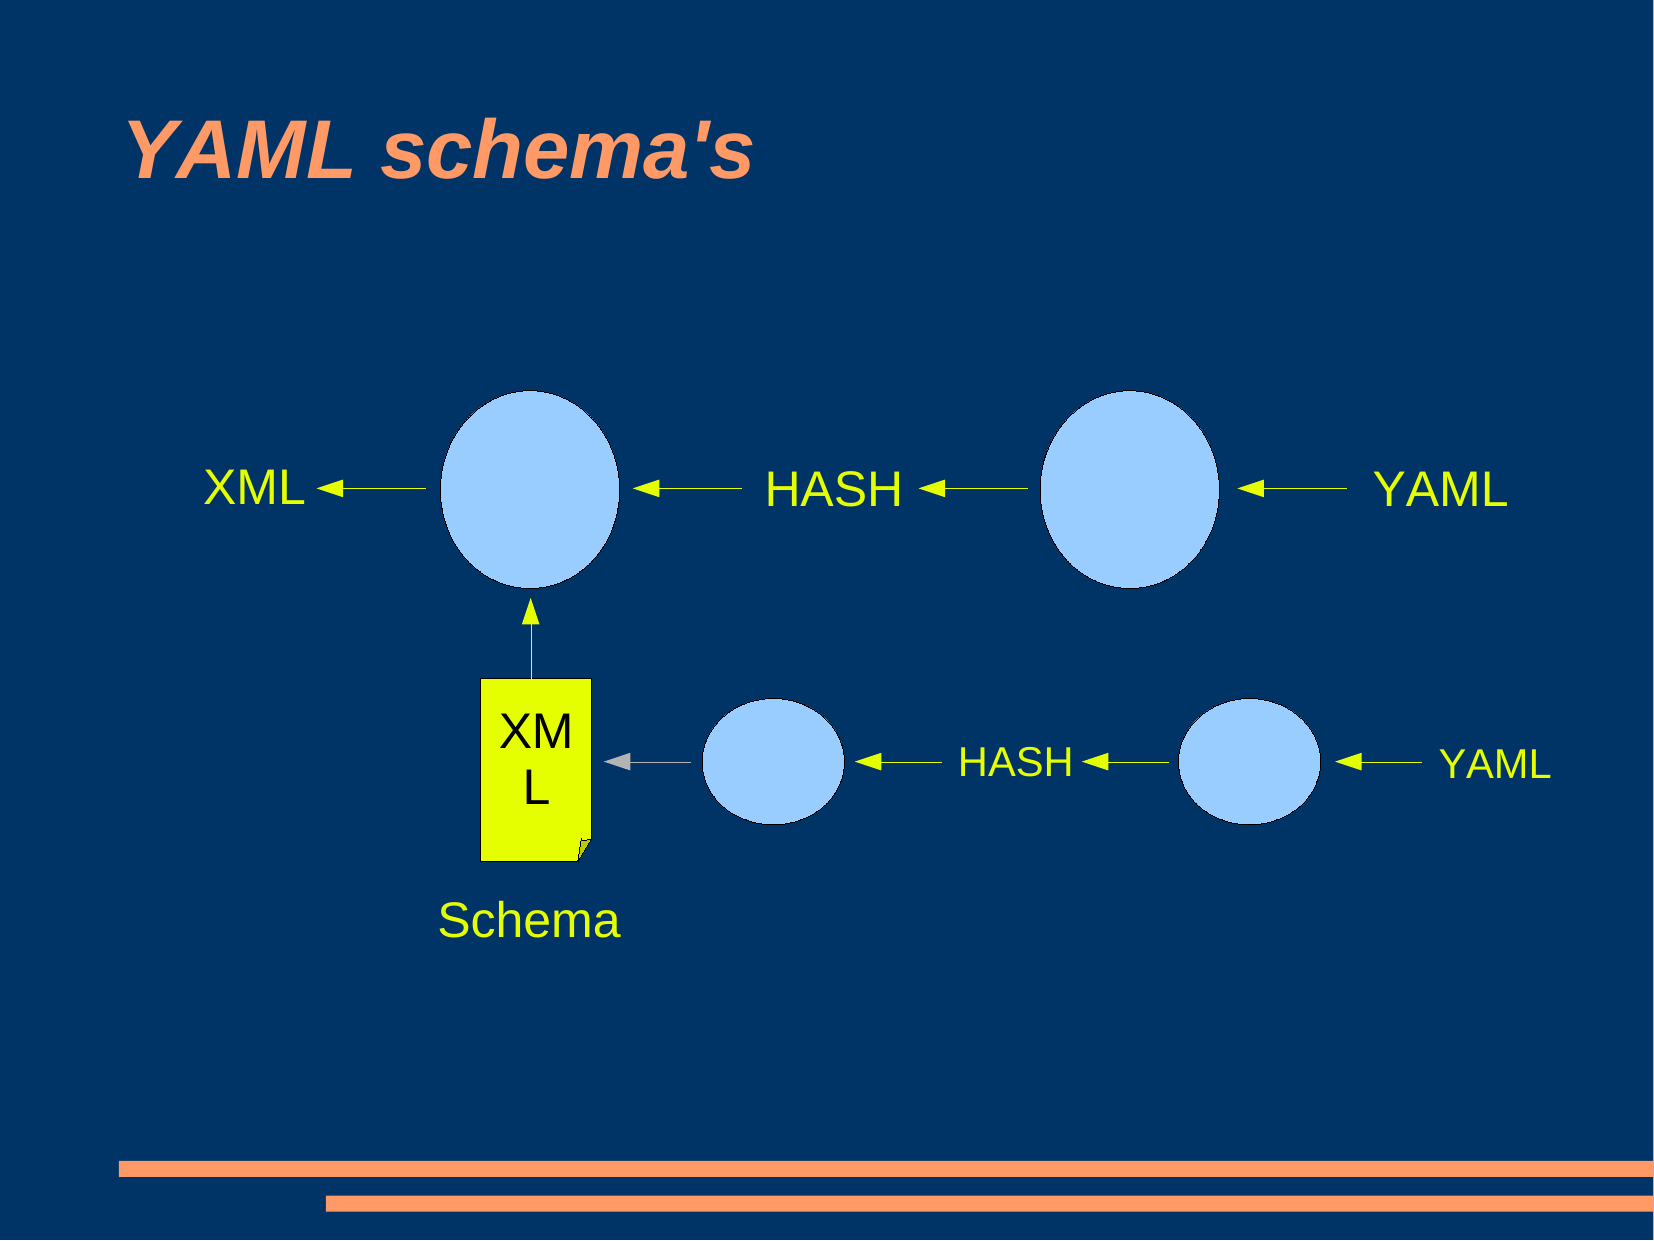

# YAML schema's
XML
HASH
YAML
XML
HASH
YAML
Schema